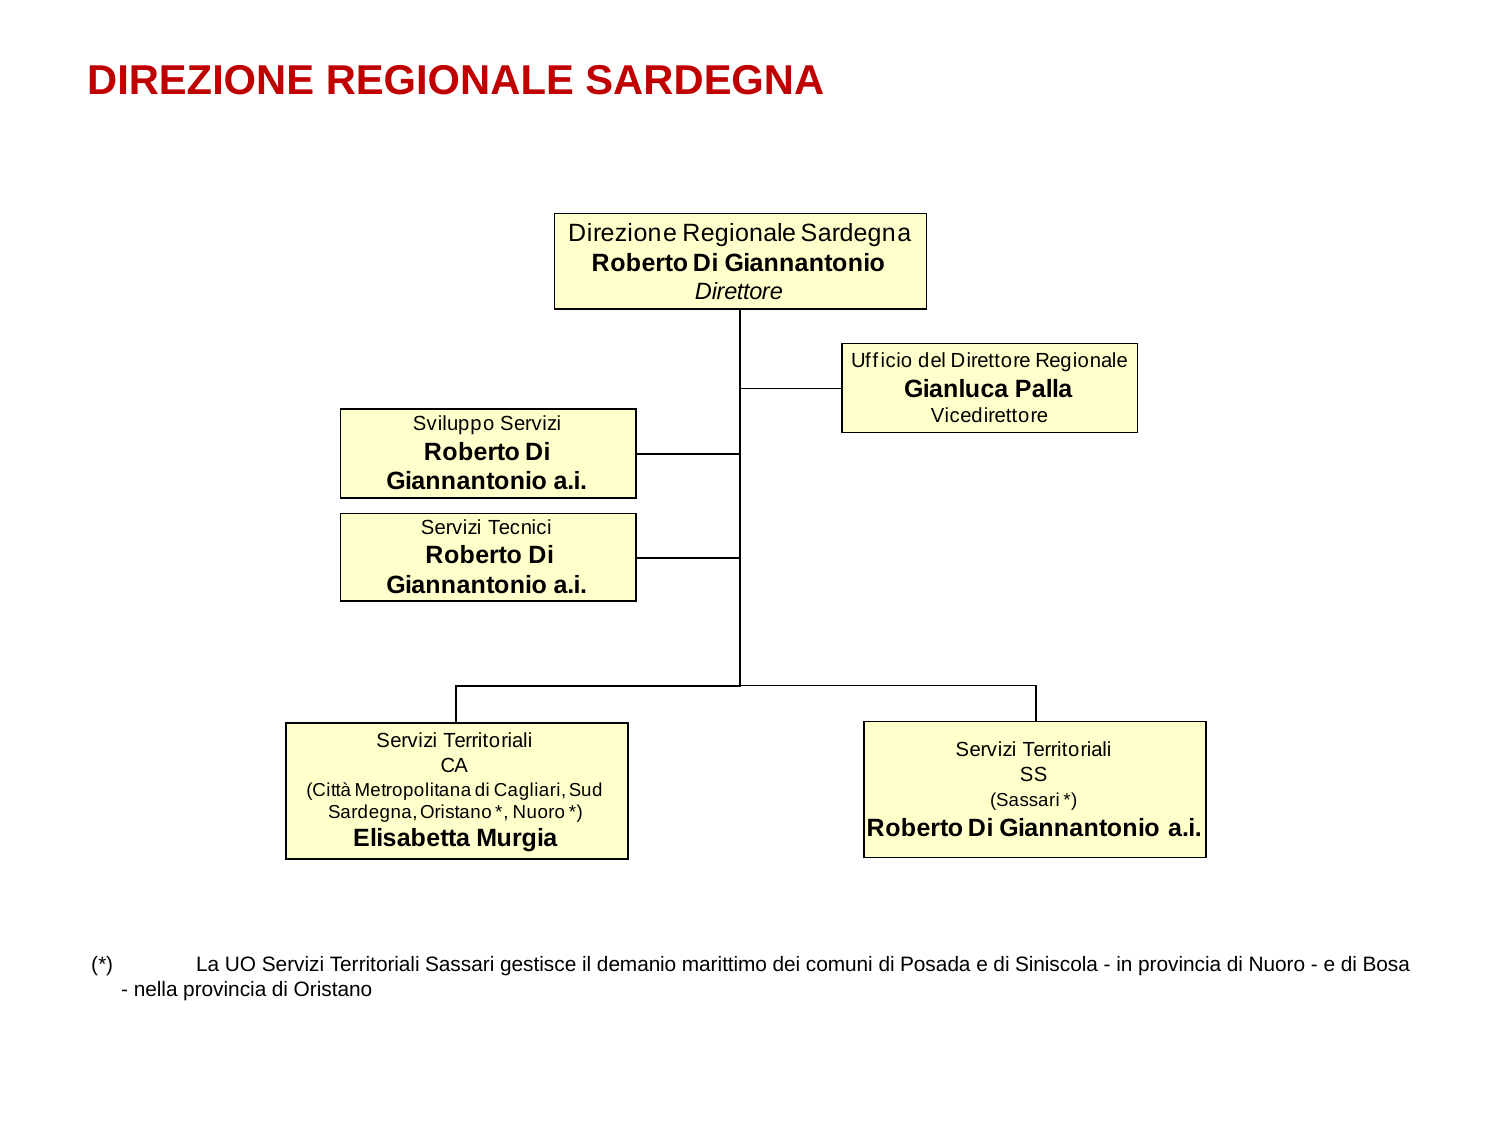

# DIREZIONE REGIONALE SARDEGNA
(*) 	La UO Servizi Territoriali Sassari gestisce il demanio marittimo dei comuni di Posada e di Siniscola - in provincia di Nuoro - e di Bosa - nella provincia di Oristano